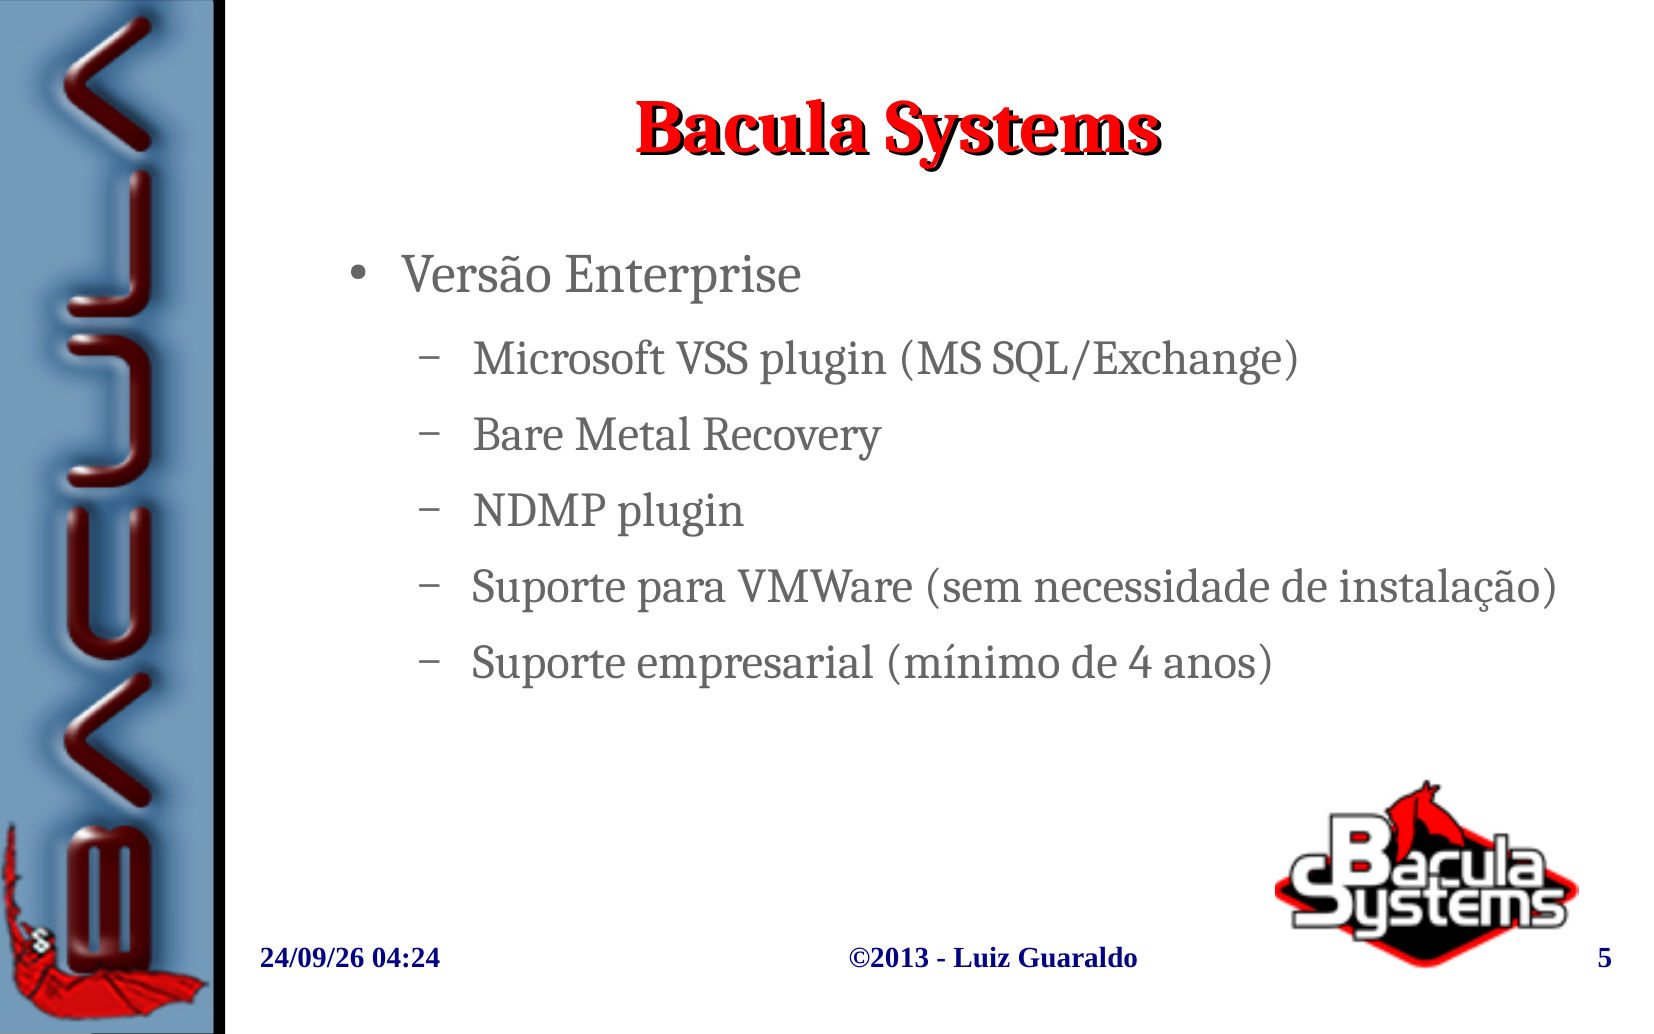

# Bacula Systems
Versão Enterprise
Microsoft VSS plugin (MS SQL/Exchange)
Bare Metal Recovery
NDMP plugin
Suporte para VMWare (sem necessidade de instalação)
Suporte empresarial (mínimo de 4 anos)
©2013 - Luiz Guaraldo
5